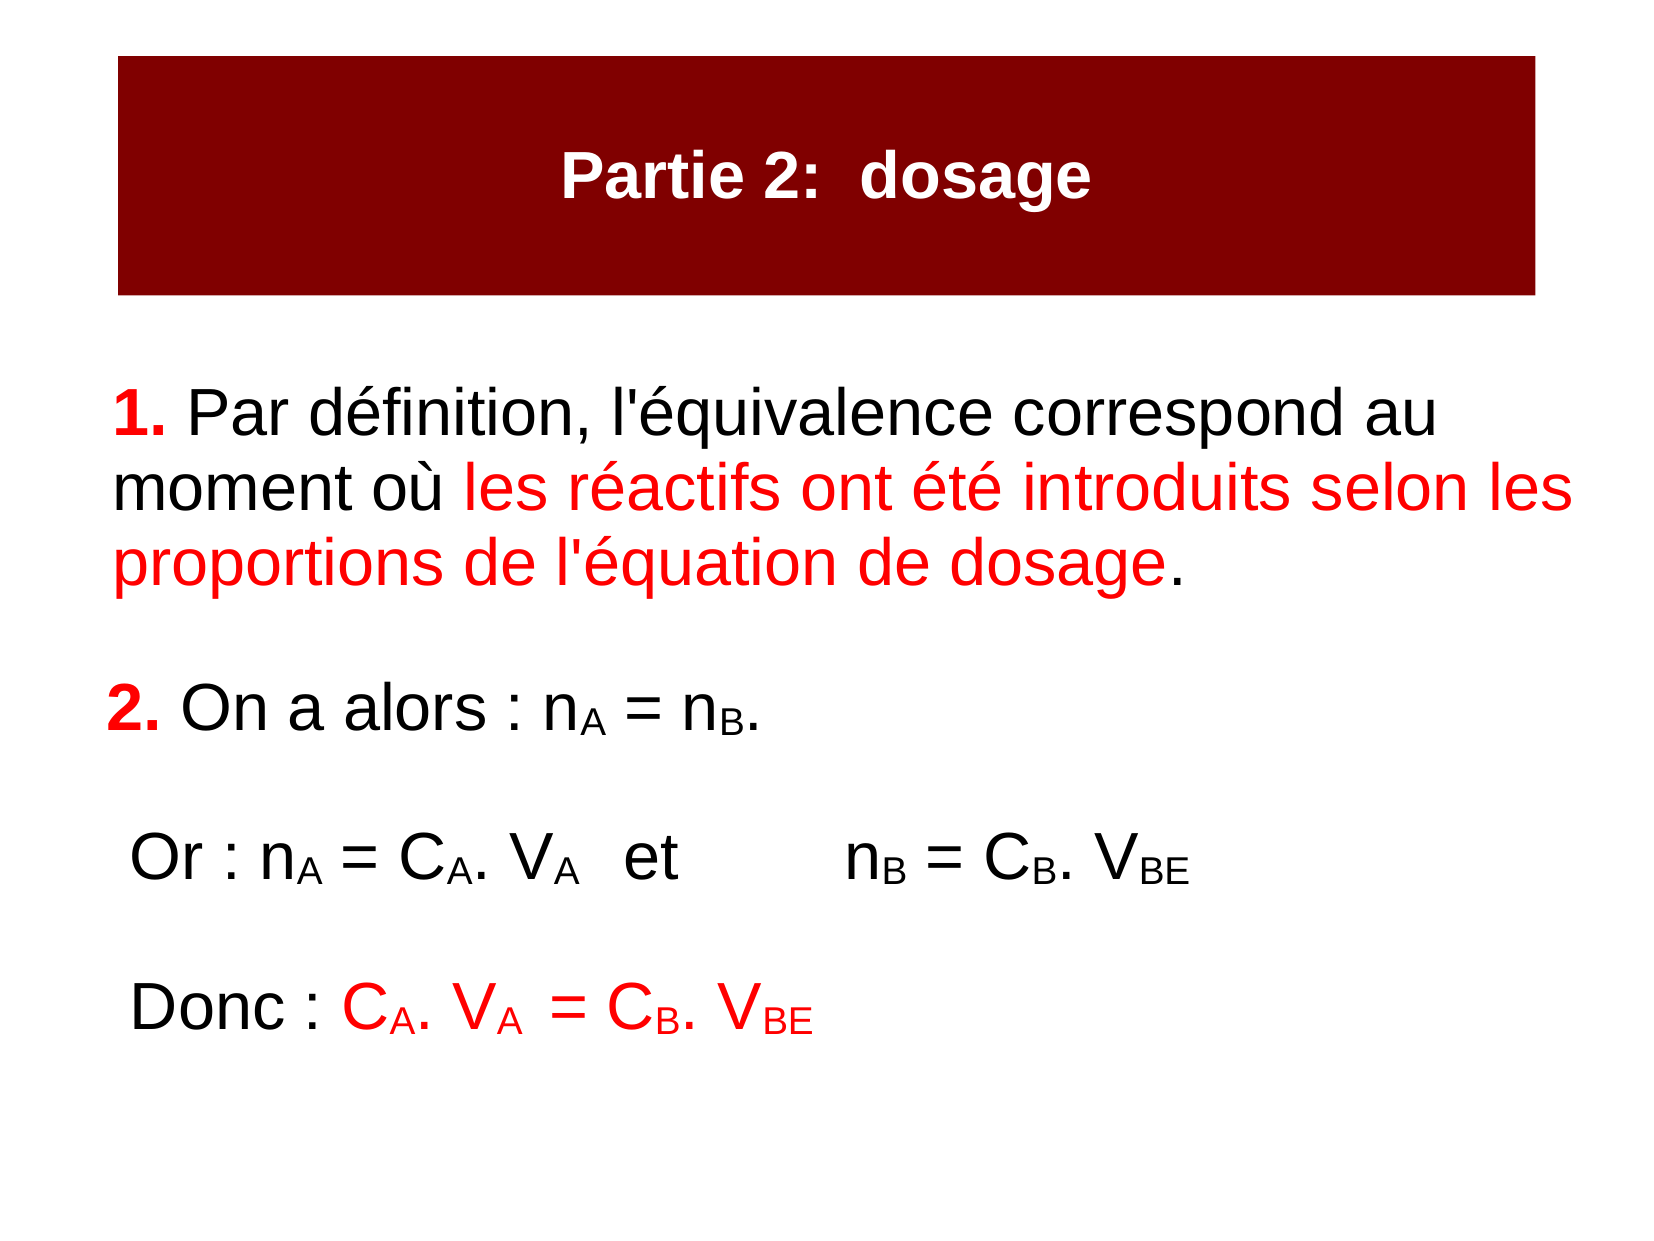

Partie 2: dosage
# 1. Par définition, l'équivalence correspond au moment où les réactifs ont été introduits selon les proportions de l'équation de dosage.
2. On a alors : nA = nB.
Or : nA = CA. VA	et 		nB = CB. VBE
Donc : CA. VA	= CB. VBE